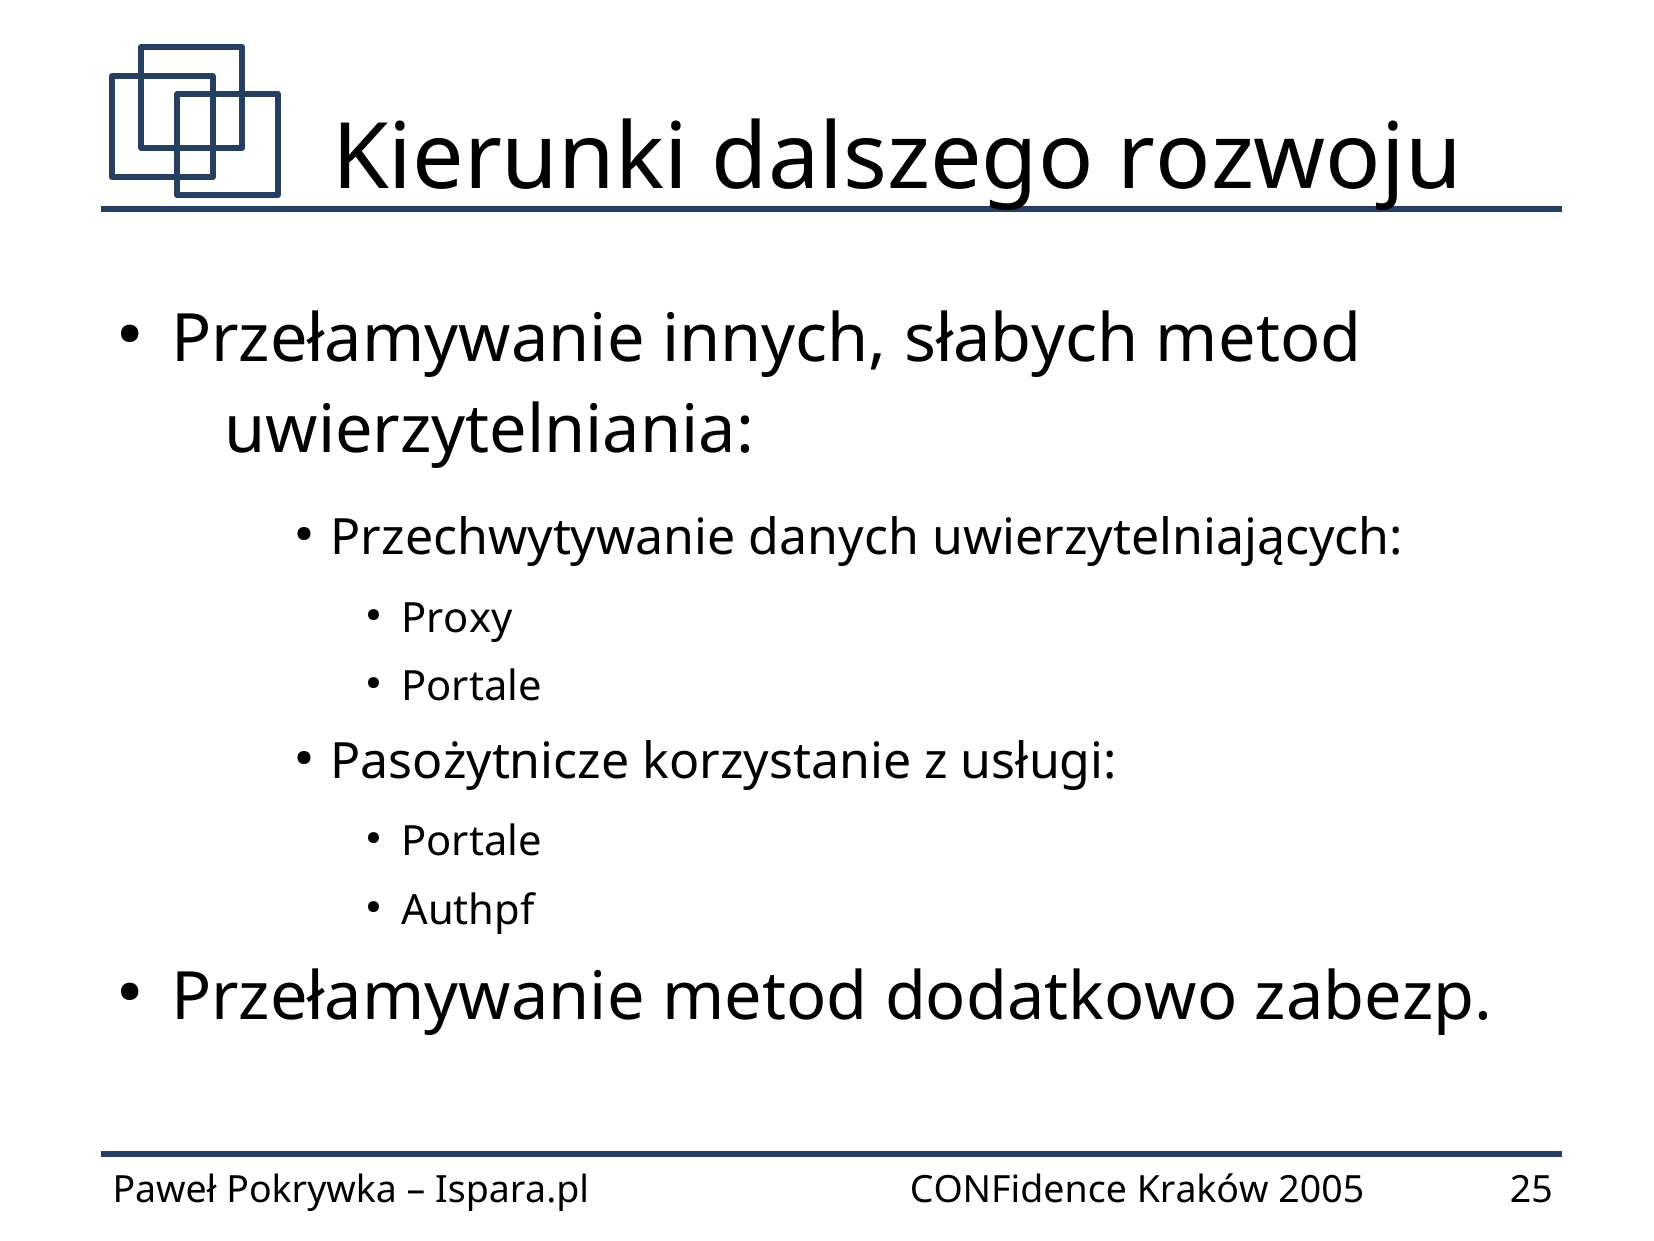

# Kierunki dalszego rozwoju
Przełamywanie innych, słabych metod uwierzytelniania:
Przechwytywanie danych uwierzytelniających:
Proxy
Portale
Pasożytnicze korzystanie z usługi:
Portale
Authpf
Przełamywanie metod dodatkowo zabezp.